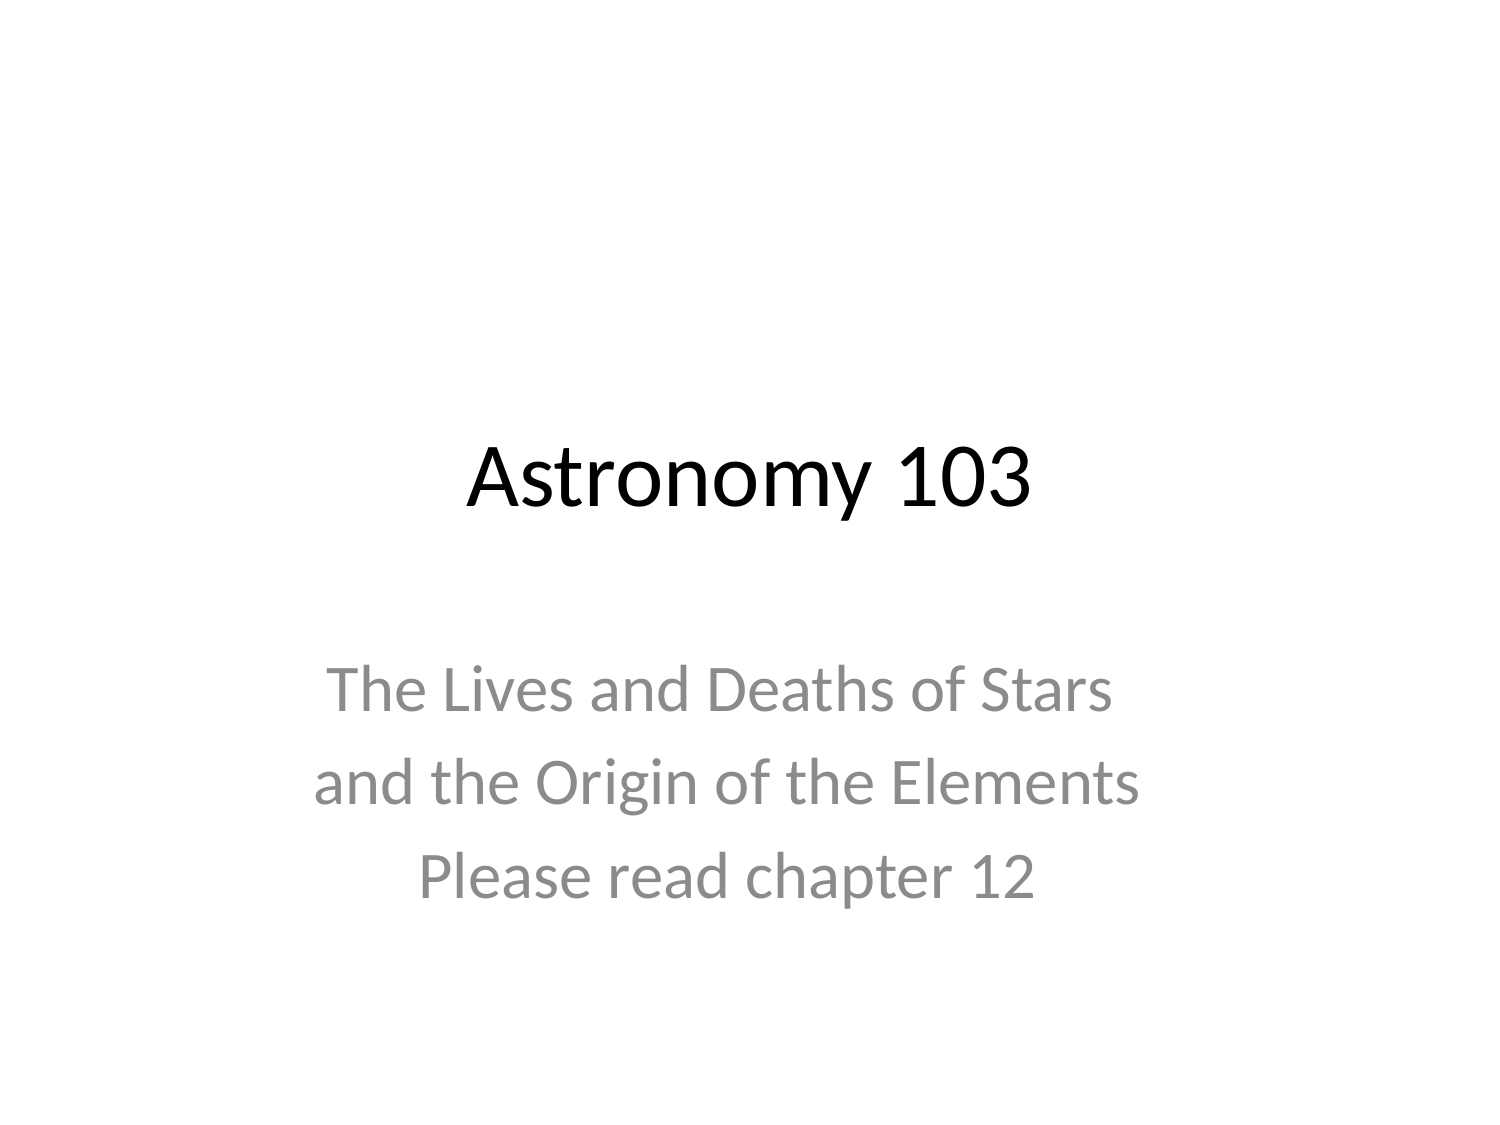

# Astronomy 103
The Lives and Deaths of Stars
and the Origin of the Elements
Please read chapter 12